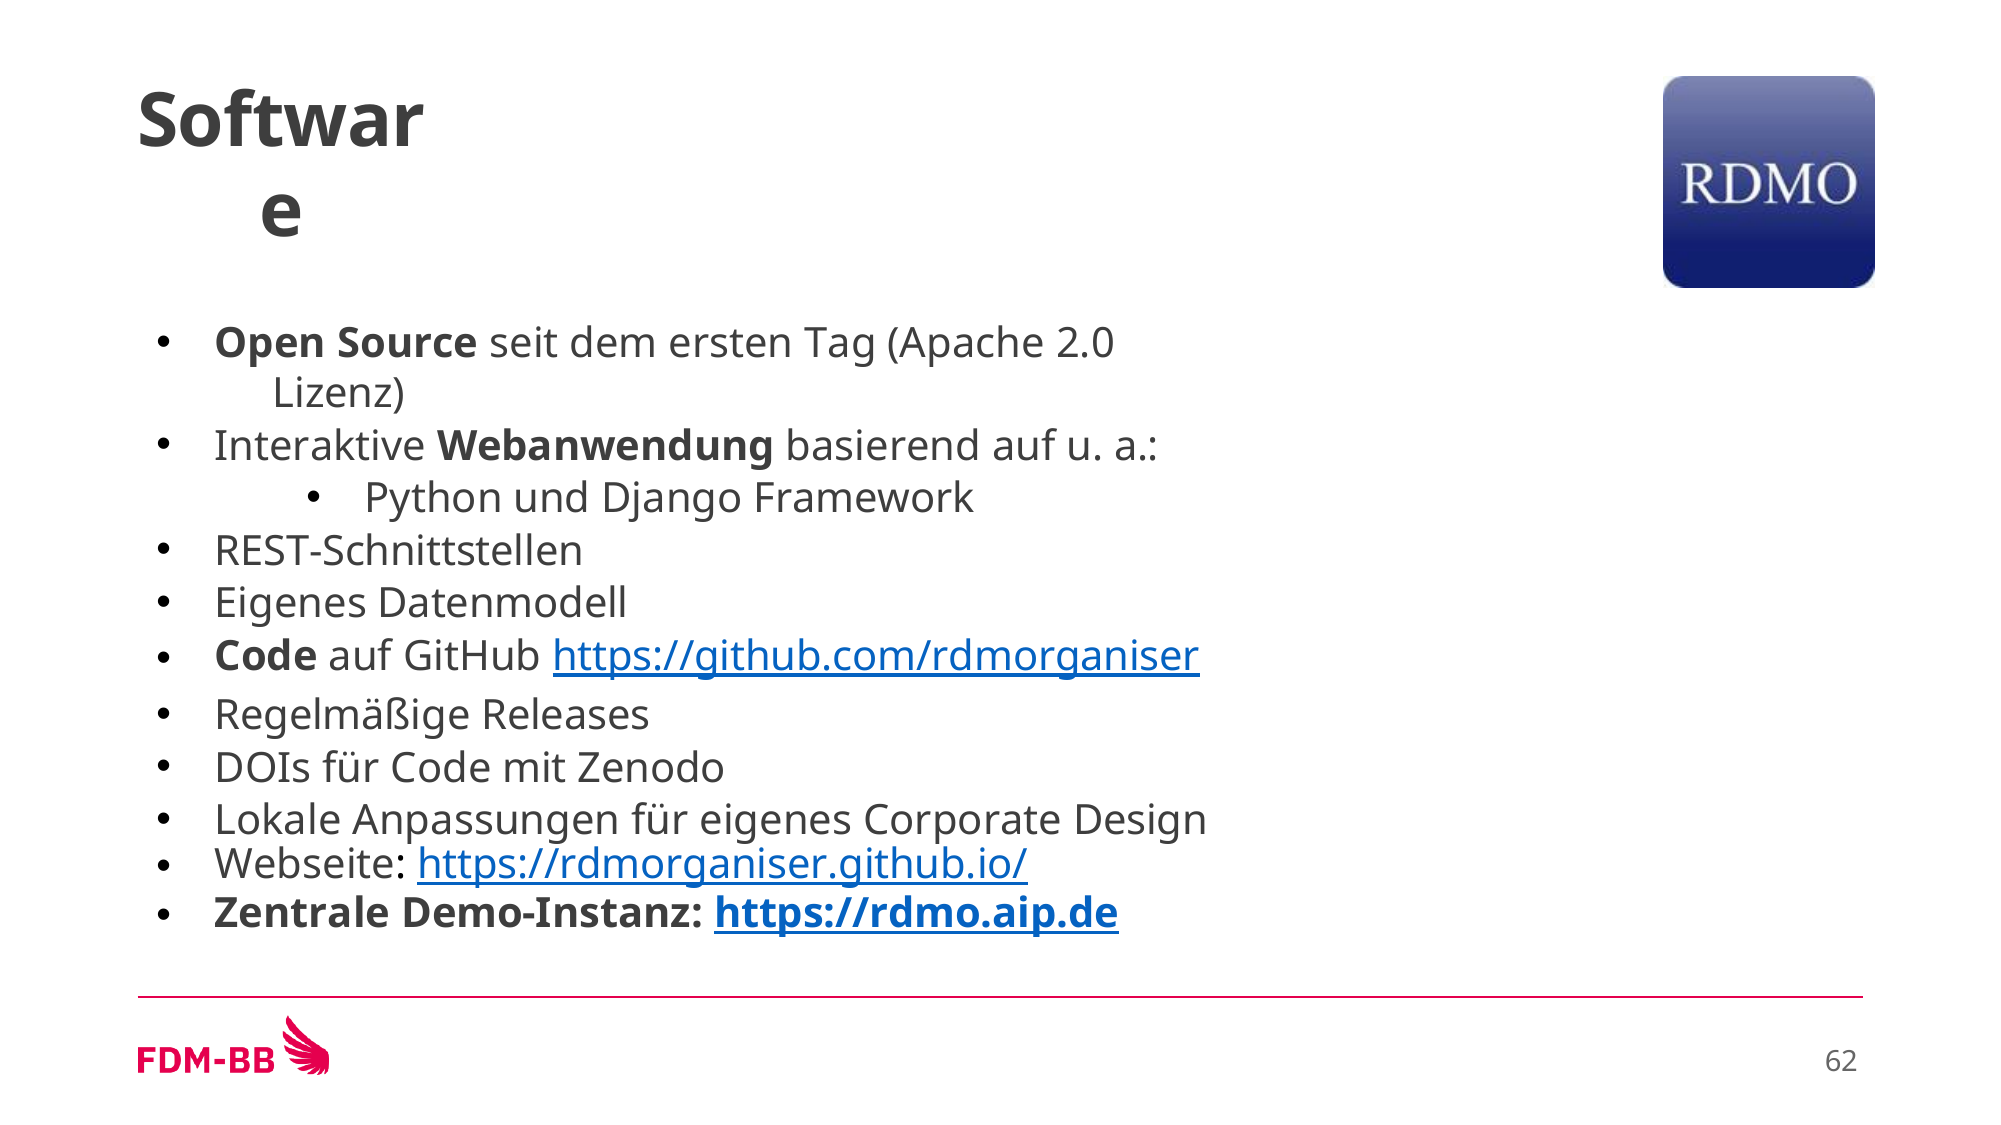

# Software
Open Source seit dem ersten Tag (Apache 2.0 Lizenz)
Interaktive Webanwendung basierend auf u. a.:
Python und Django Framework
REST-Schnittstellen
Eigenes Datenmodell
Code auf GitHub https://github.com/rdmorganiser
Regelmäßige Releases
DOIs für Code mit Zenodo
Lokale Anpassungen für eigenes Corporate Design
Webseite: https://rdmorganiser.github.io/
Zentrale Demo-Instanz: https://rdmo.aip.de
62